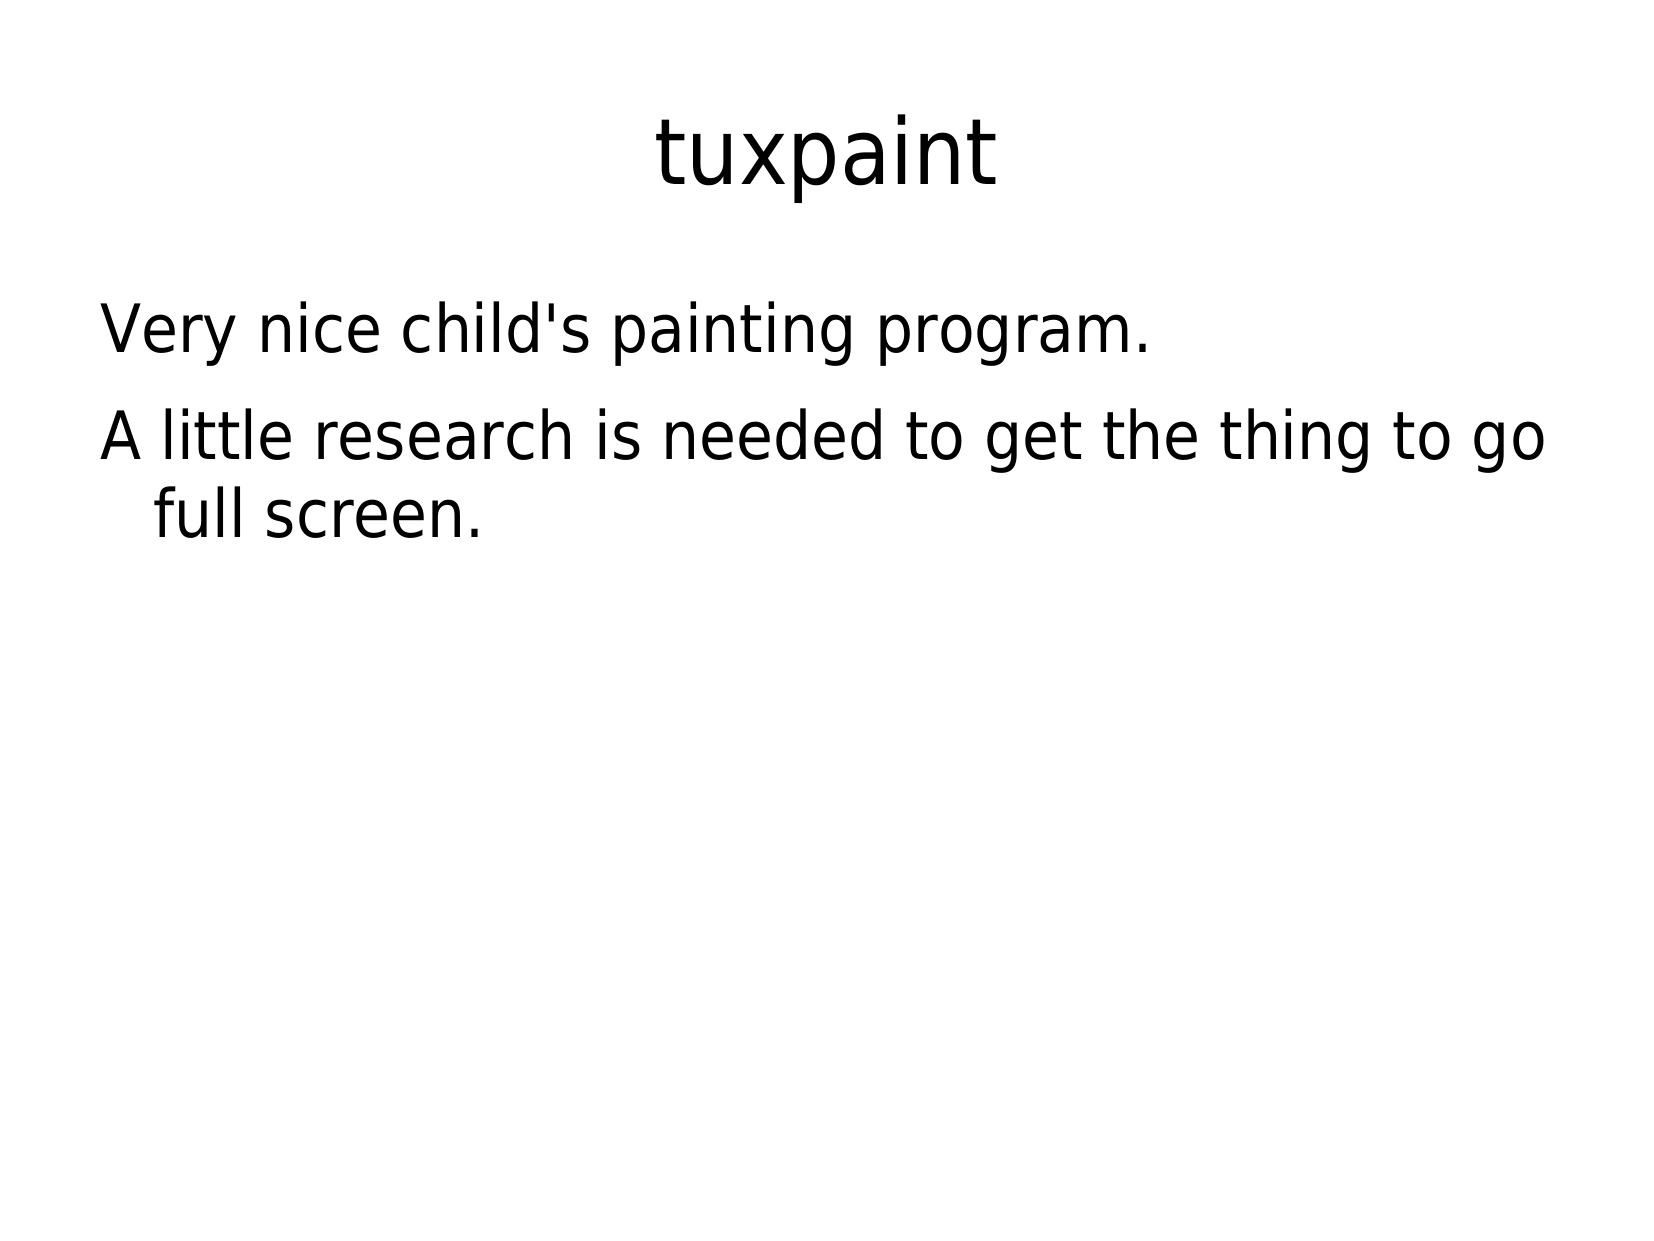

# tuxpaint
Very nice child's painting program.
A little research is needed to get the thing to go full screen.